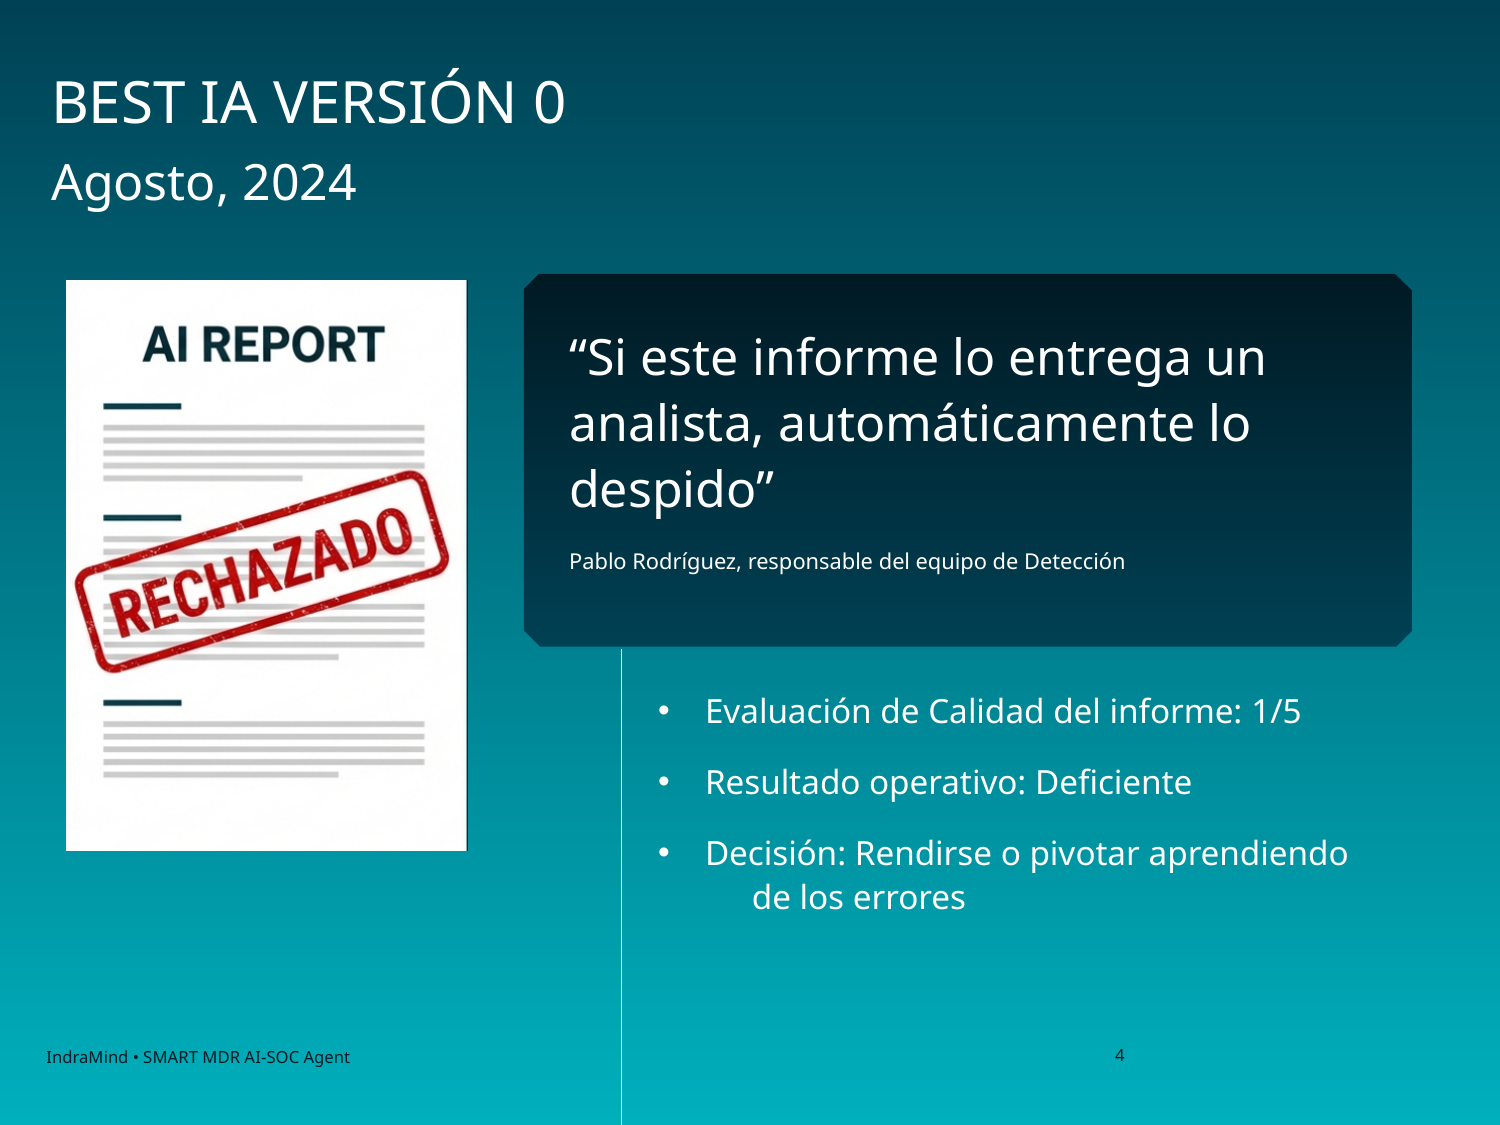

BEST IA VERSIÓN 0
Agosto, 2024
“Si este informe lo entrega un analista, automáticamente lo despido”
Pablo Rodríguez, responsable del equipo de Detección
Evaluación de Calidad del informe: 1/5
Resultado operativo: Deficiente
Decisión: Rendirse o pivotar aprendiendo de los errores
IndraMind • SMART MDR AI-SOC Agent
1